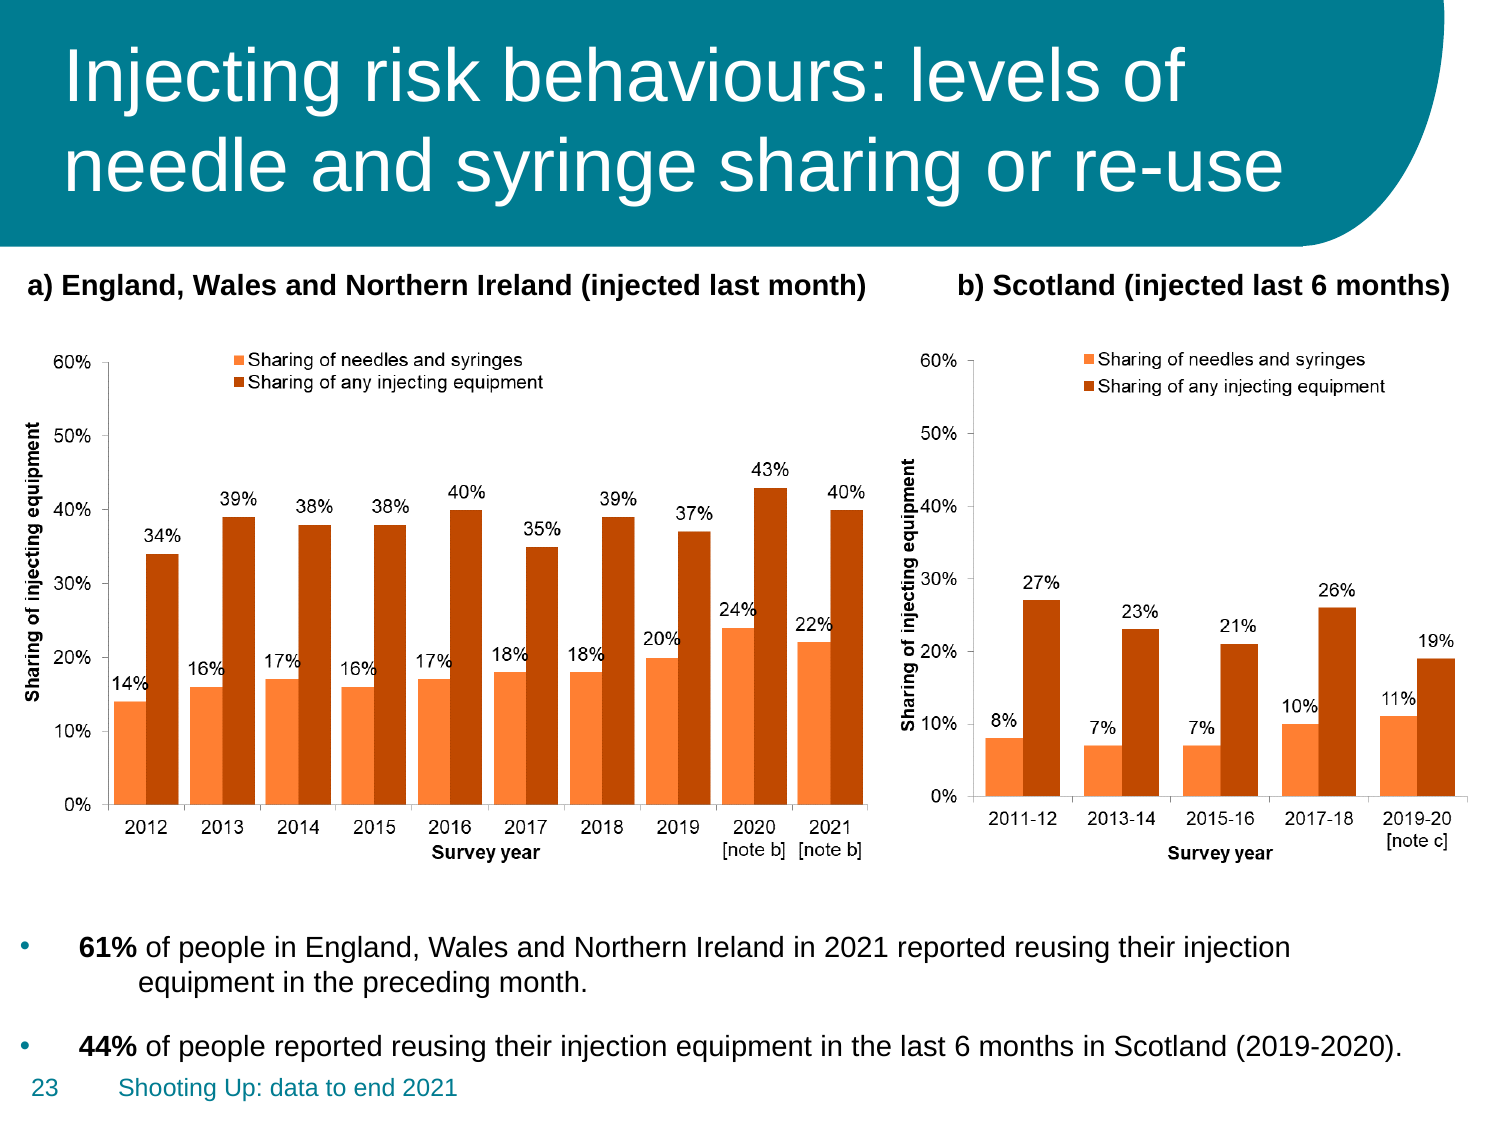

# Injecting risk behaviours: levels of needle and syringe sharing or re-use
a) England, Wales and Northern Ireland (injected last month)
b) Scotland (injected last 6 months)
61% of people in England, Wales and Northern Ireland in 2021 reported reusing their injection equipment in the preceding month.
44% of people reported reusing their injection equipment in the last 6 months in Scotland (2019-2020).
20
Shooting Up: data to end 2021